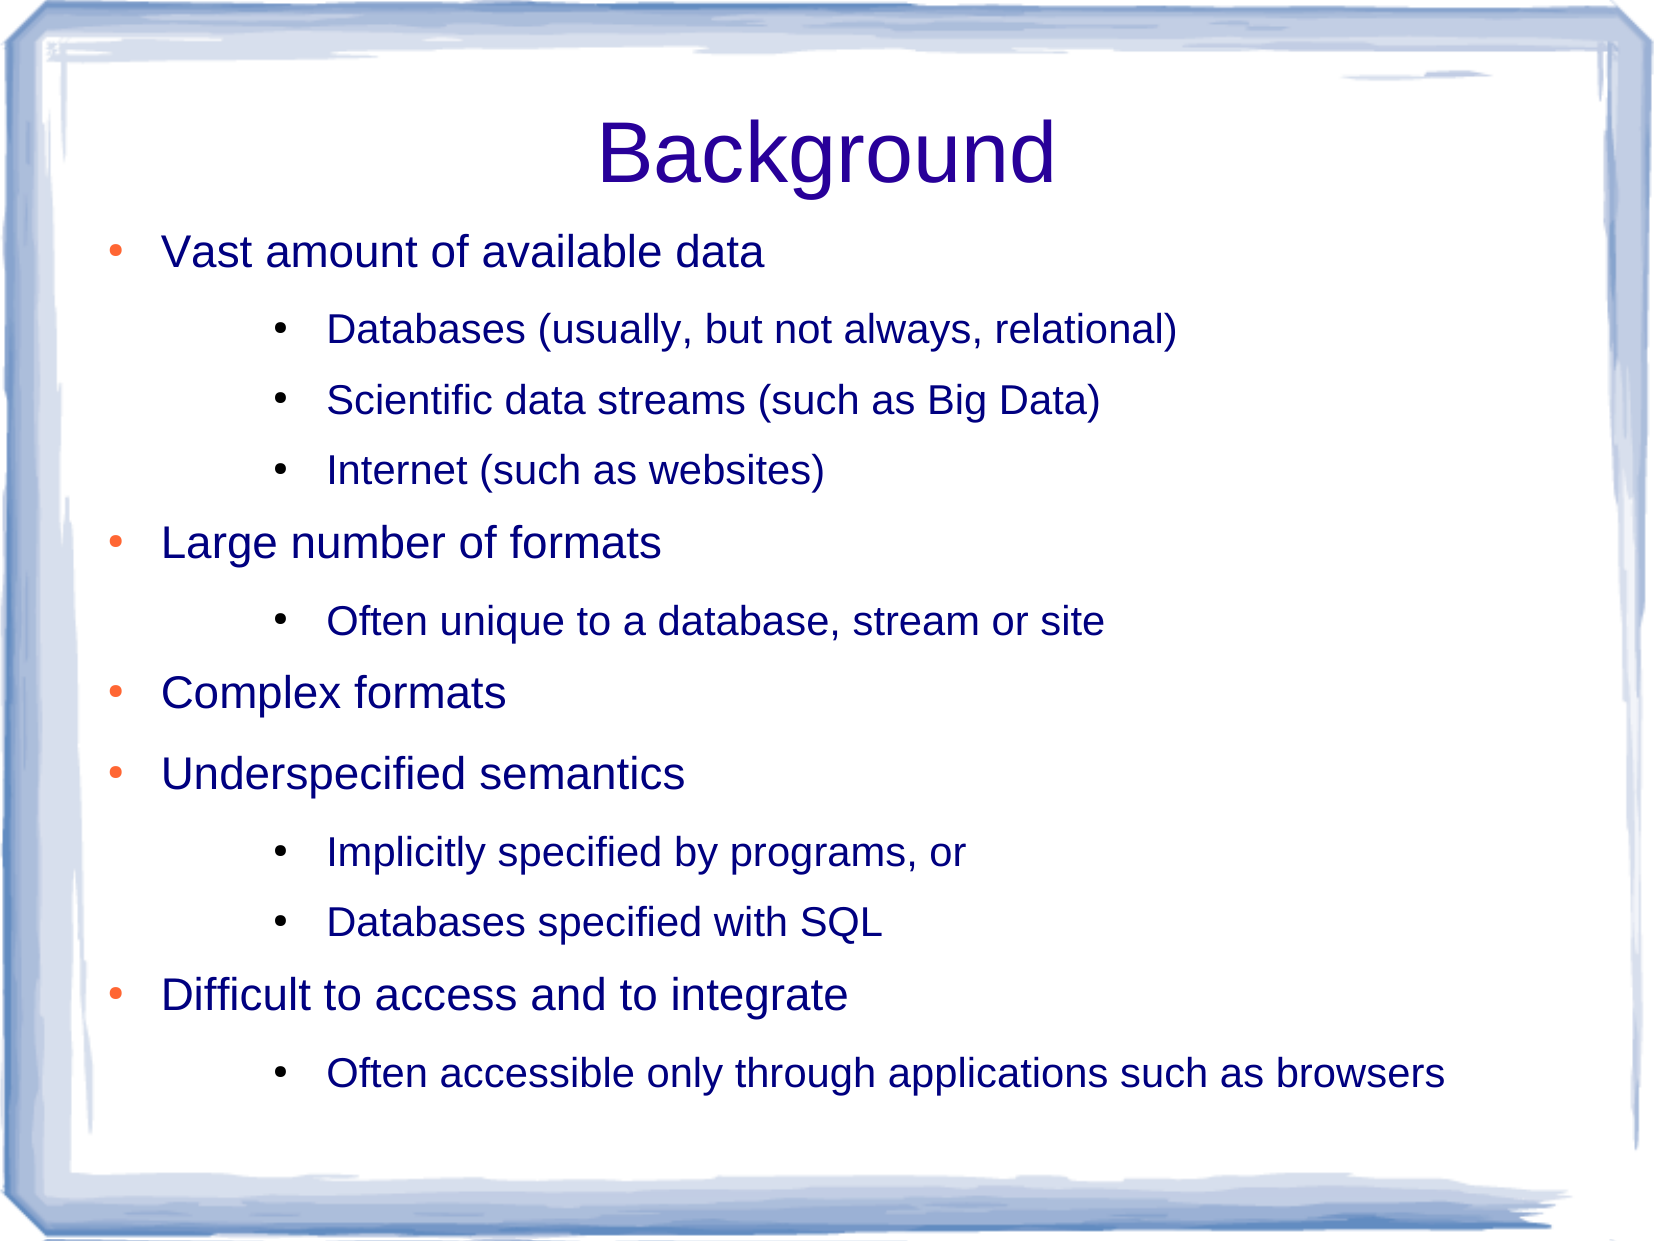

# Background
Vast amount of available data
Databases (usually, but not always, relational)
Scientific data streams (such as Big Data)
Internet (such as websites)
Large number of formats
Often unique to a database, stream or site
Complex formats
Underspecified semantics
Implicitly specified by programs, or
Databases specified with SQL
Difficult to access and to integrate
Often accessible only through applications such as browsers